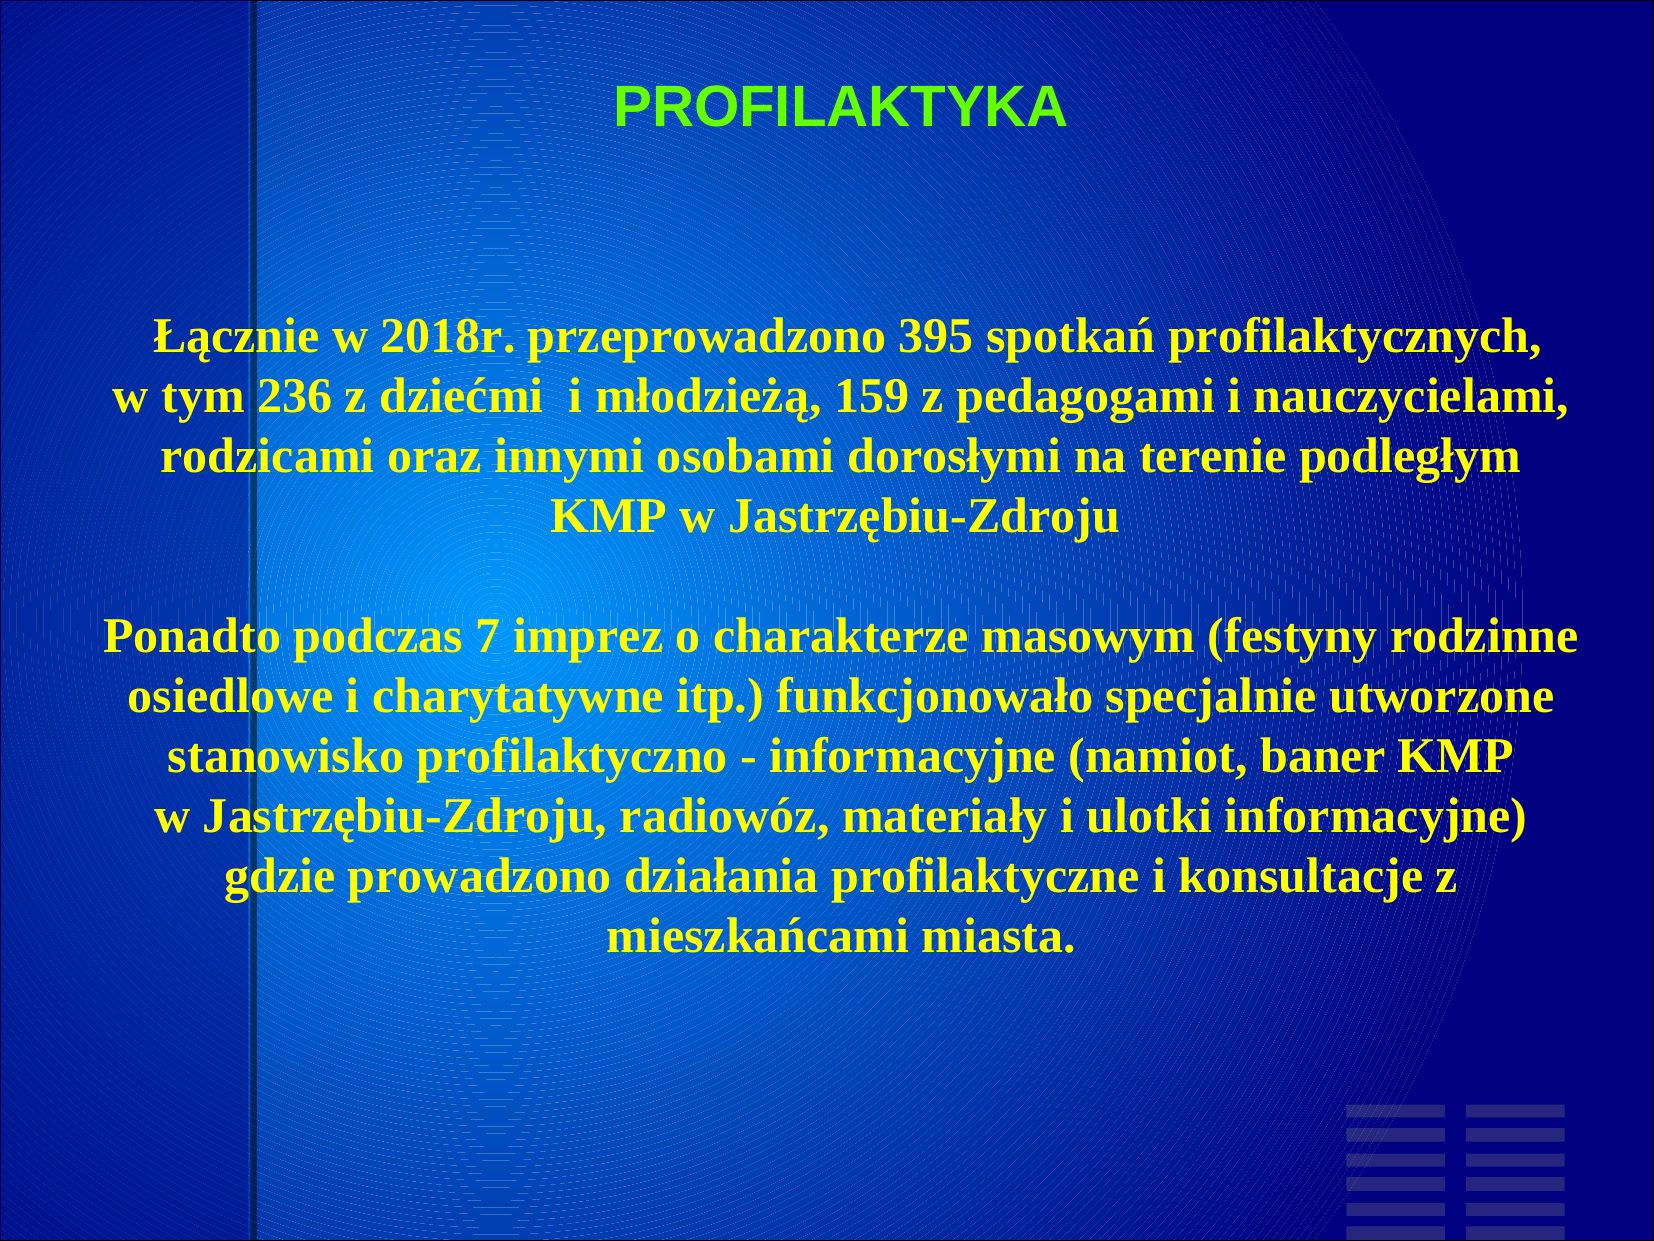

PROFILAKTYKA
 Łącznie w 2018r. przeprowadzono 395 spotkań profilaktycznych,
w tym 236 z dziećmi i młodzieżą, 159 z pedagogami i nauczycielami, rodzicami oraz innymi osobami dorosłymi na terenie podległym KMP w Jastrzębiu-Zdroju
Ponadto podczas 7 imprez o charakterze masowym (festyny rodzinne osiedlowe i charytatywne itp.) funkcjonowało specjalnie utworzone stanowisko profilaktyczno - informacyjne (namiot, baner KMP
w Jastrzębiu-Zdroju, radiowóz, materiały i ulotki informacyjne) gdzie prowadzono działania profilaktyczne i konsultacje z mieszkańcami miasta.